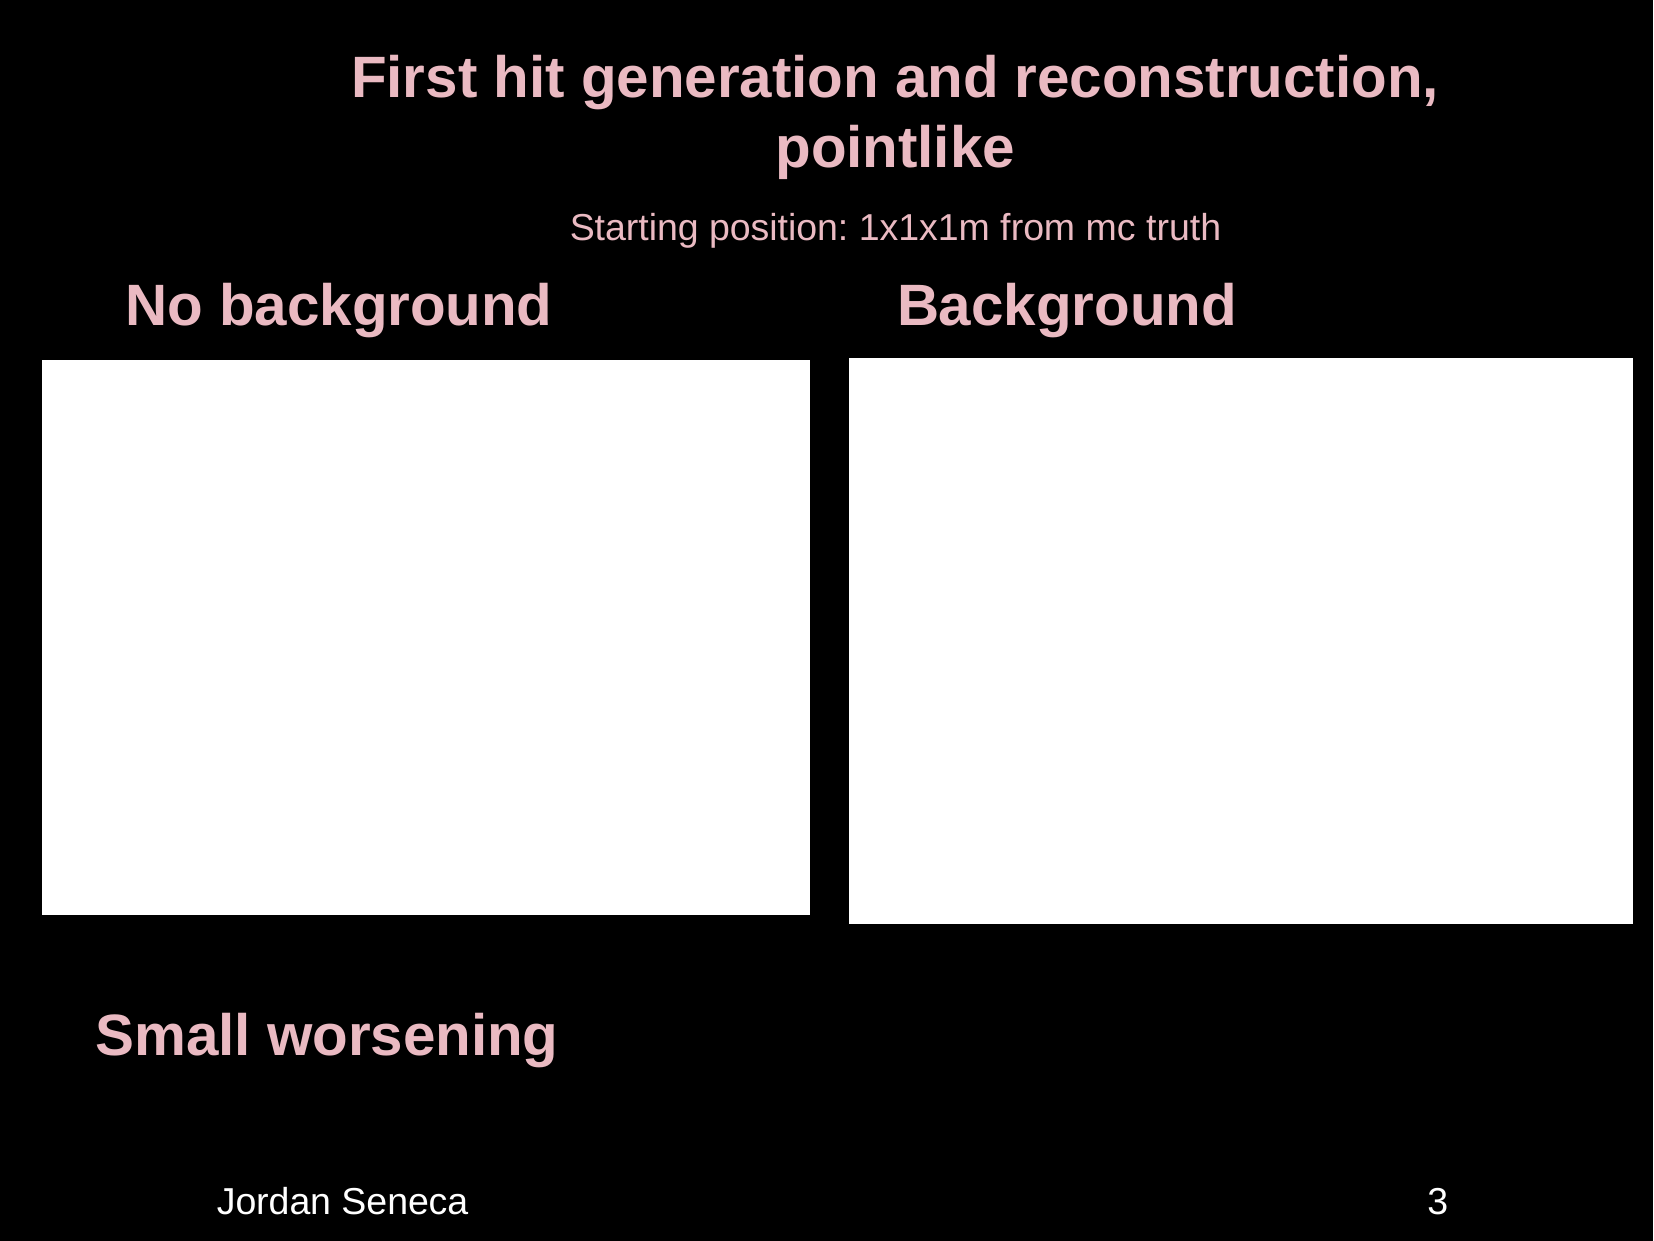

First hit generation and reconstruction, pointlike
Starting position: 1x1x1m from mc truth
No background
Background
Small worsening